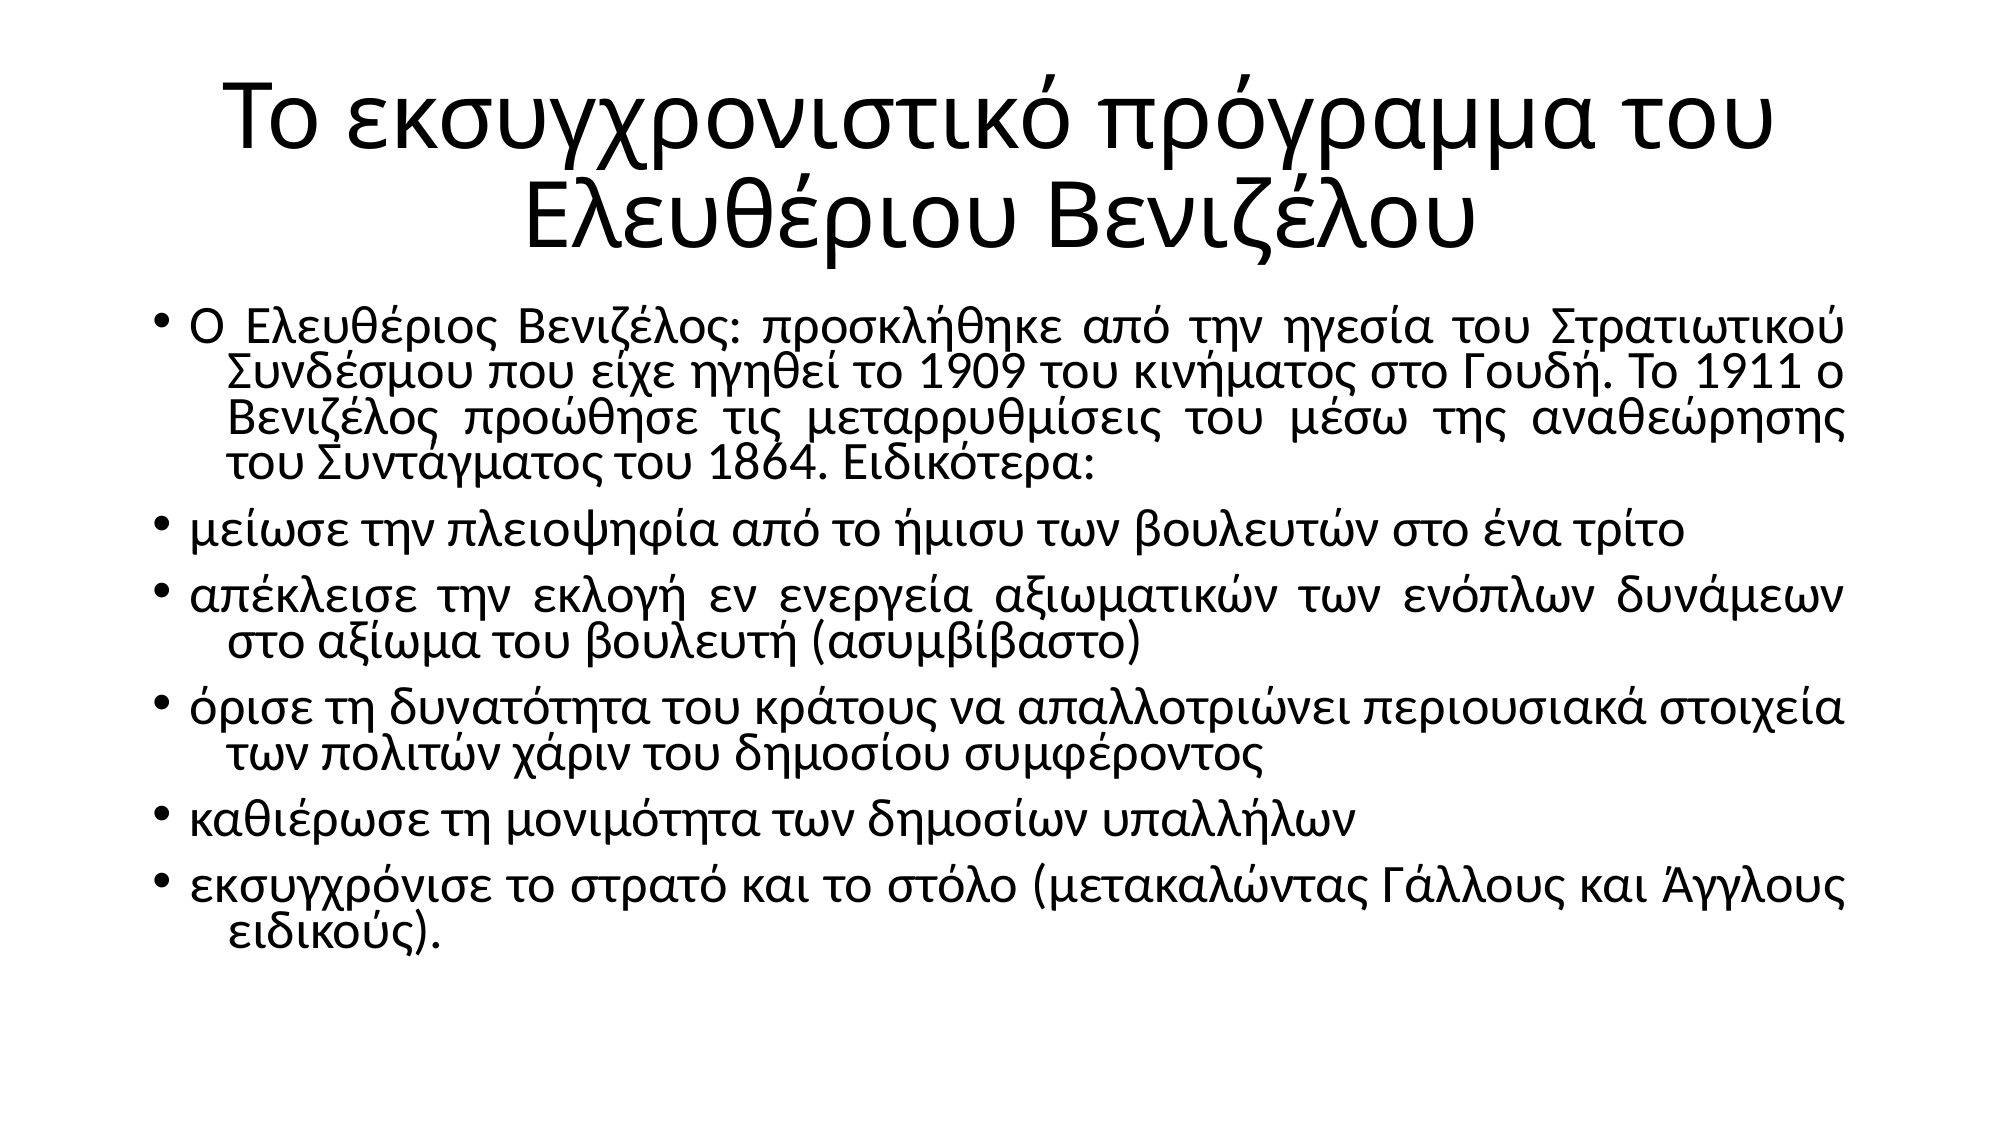

# Το εκσυγχρονιστικό πρόγραμμα του Ελευθέριου Βενιζέλου
Ο Ελευθέριος Βενιζέλος: προσκλήθηκε από την ηγεσία του Στρατιωτικού Συνδέσμου που είχε ηγηθεί το 1909 του κινήματος στο Γουδή. Το 1911 ο Βενιζέλος προώθησε τις μεταρρυθμίσεις του μέσω της αναθεώρησης του Συντάγματος του 1864. Ειδικότερα:
μείωσε την πλειοψηφία από το ήμισυ των βουλευτών στο ένα τρίτο
απέκλεισε την εκλογή εν ενεργεία αξιωματικών των ενόπλων δυνάμεων στο αξίωμα του βουλευτή (ασυμβίβαστο)
όρισε τη δυνατότητα του κράτους να απαλλοτριώνει περιουσιακά στοιχεία των πολιτών χάριν του δημοσίου συμφέροντος
καθιέρωσε τη μονιμότητα των δημοσίων υπαλλήλων
εκσυγχρόνισε το στρατό και το στόλο (μετακαλώντας Γάλλους και Άγγλους ειδικούς).